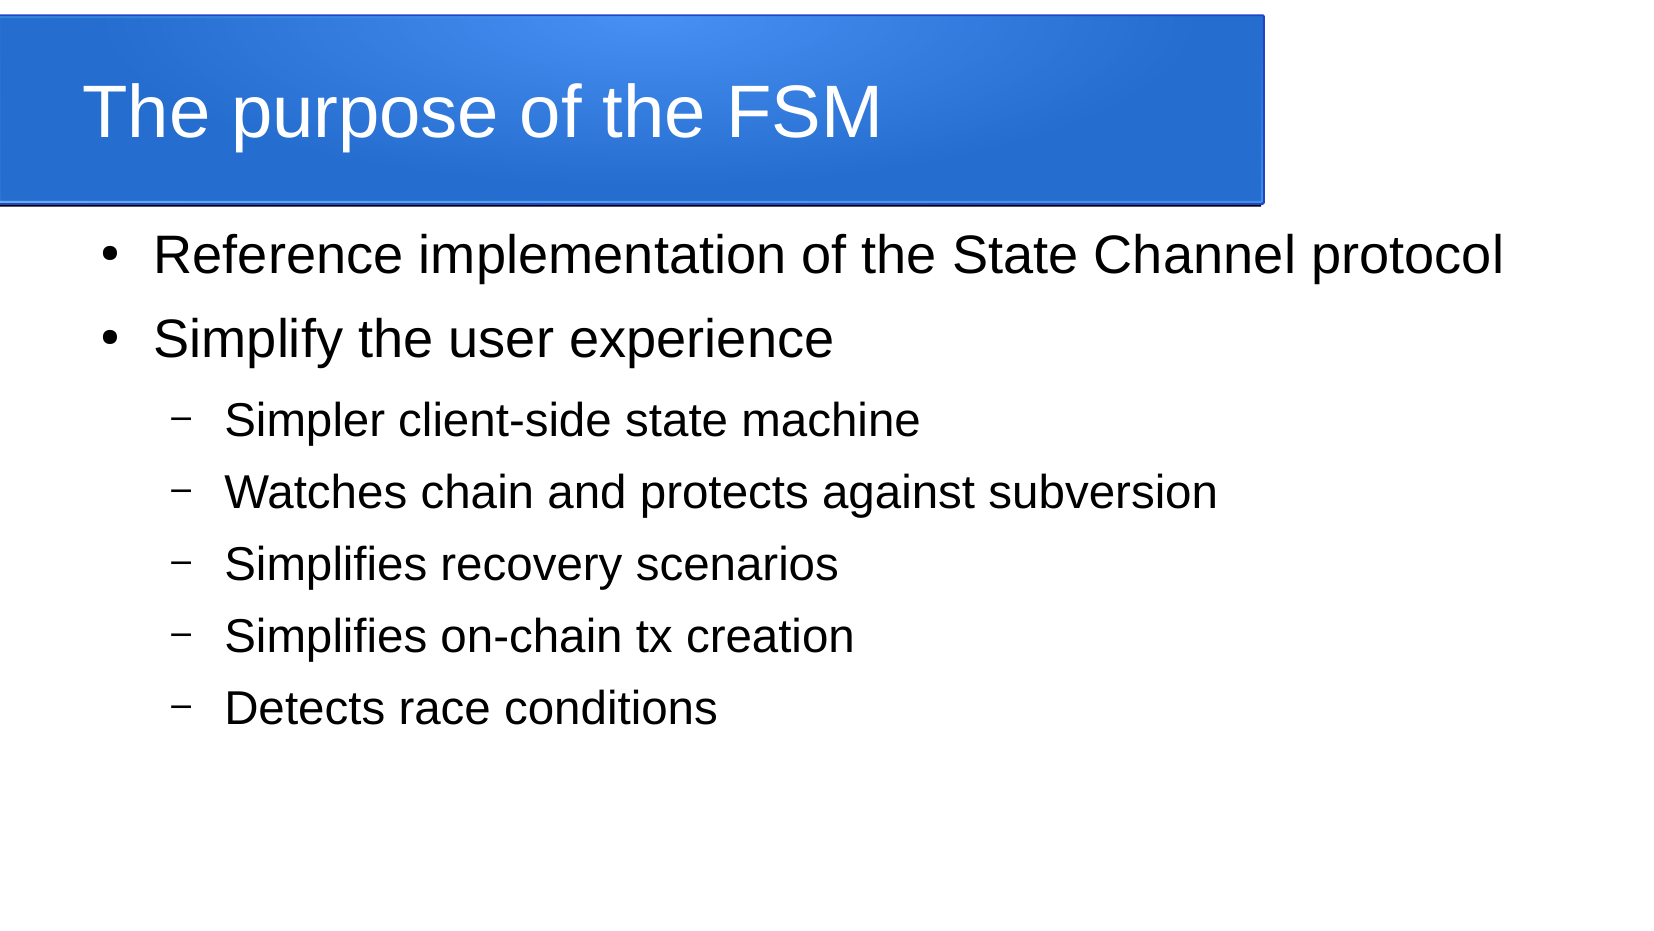

# The purpose of the FSM
Reference implementation of the State Channel protocol
Simplify the user experience
Simpler client-side state machine
Watches chain and protects against subversion
Simplifies recovery scenarios
Simplifies on-chain tx creation
Detects race conditions